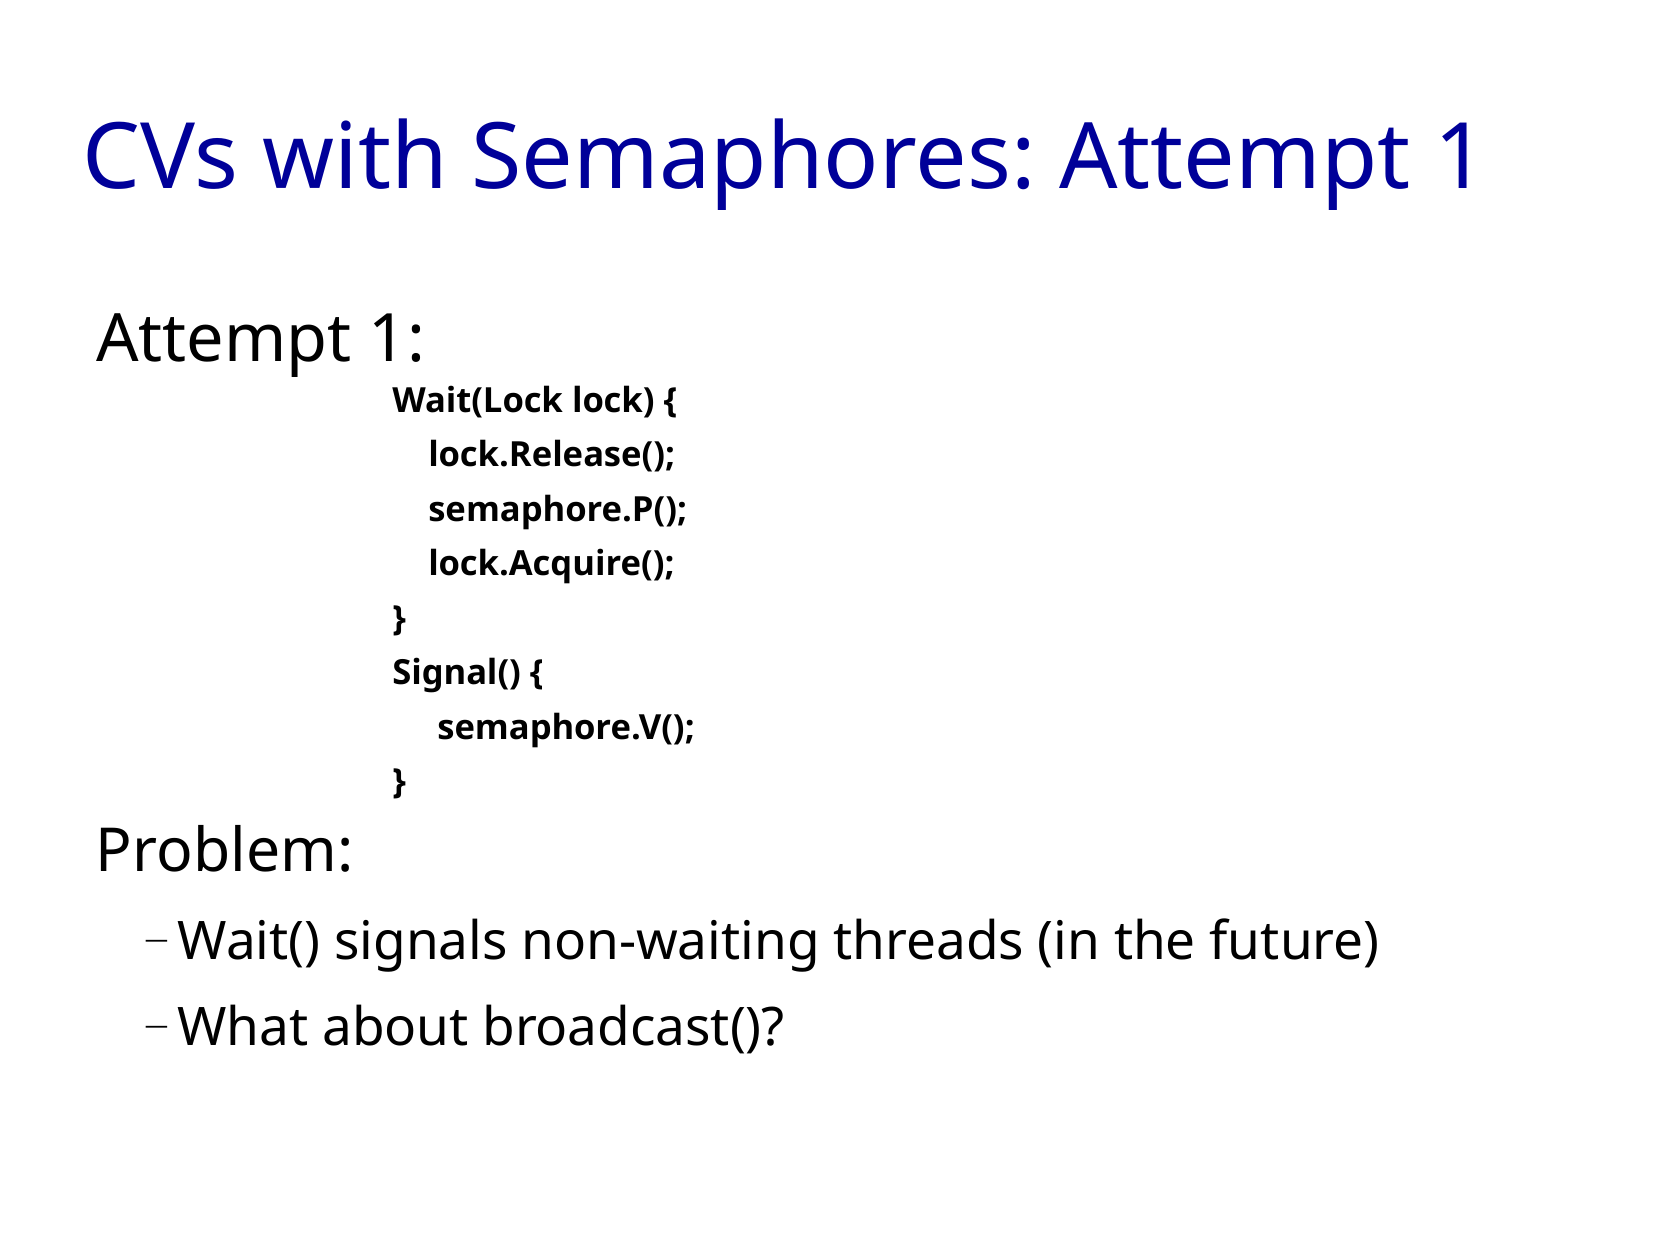

# CVs with Semaphores: Attempt 1
Attempt 1:
Wait(Lock lock) {
 lock.Release();
 semaphore.P();
 lock.Acquire();
}
Signal() {
 semaphore.V();
}
Problem:
Wait() signals non-waiting threads (in the future)
What about broadcast()?